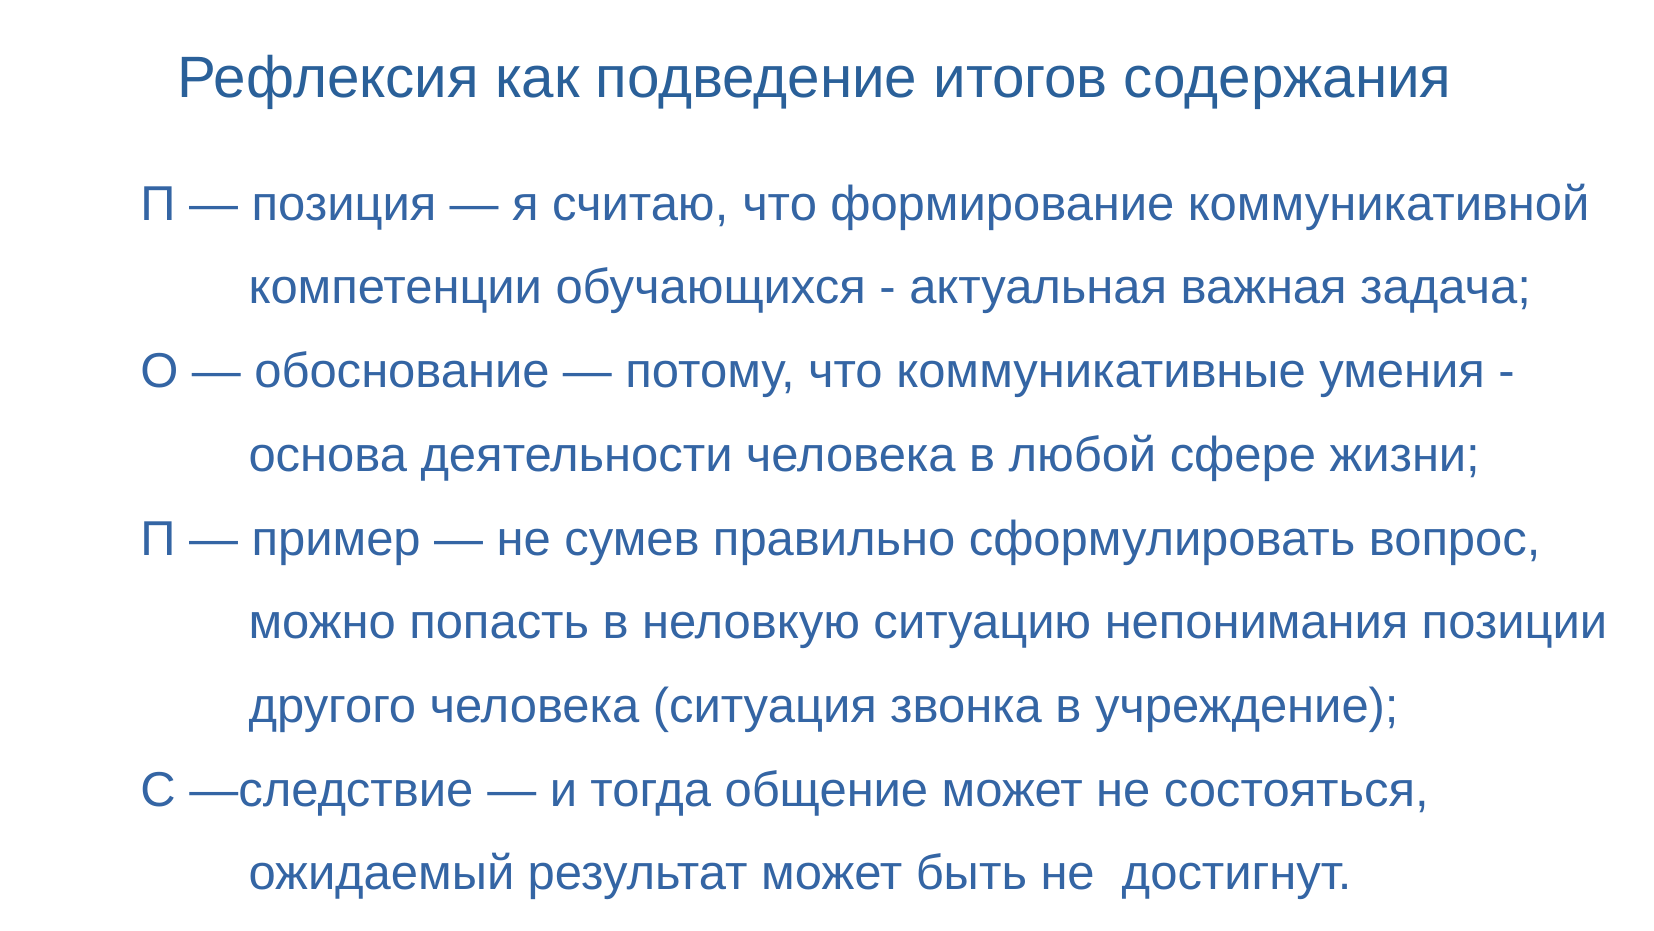

# Рефлексия как подведение итогов содержания
П — позиция — я считаю, что формирование коммуникативной
 компетенции обучающихся - актуальная важная задача;
О — обоснование — потому, что коммуникативные умения -
 основа деятельности человека в любой сфере жизни;
П — пример — не сумев правильно сформулировать вопрос,
 можно попасть в неловкую ситуацию непонимания позиции
 другого человека (ситуация звонка в учреждение);
С —следствие — и тогда общение может не состояться,
 ожидаемый результат может быть не достигнут.